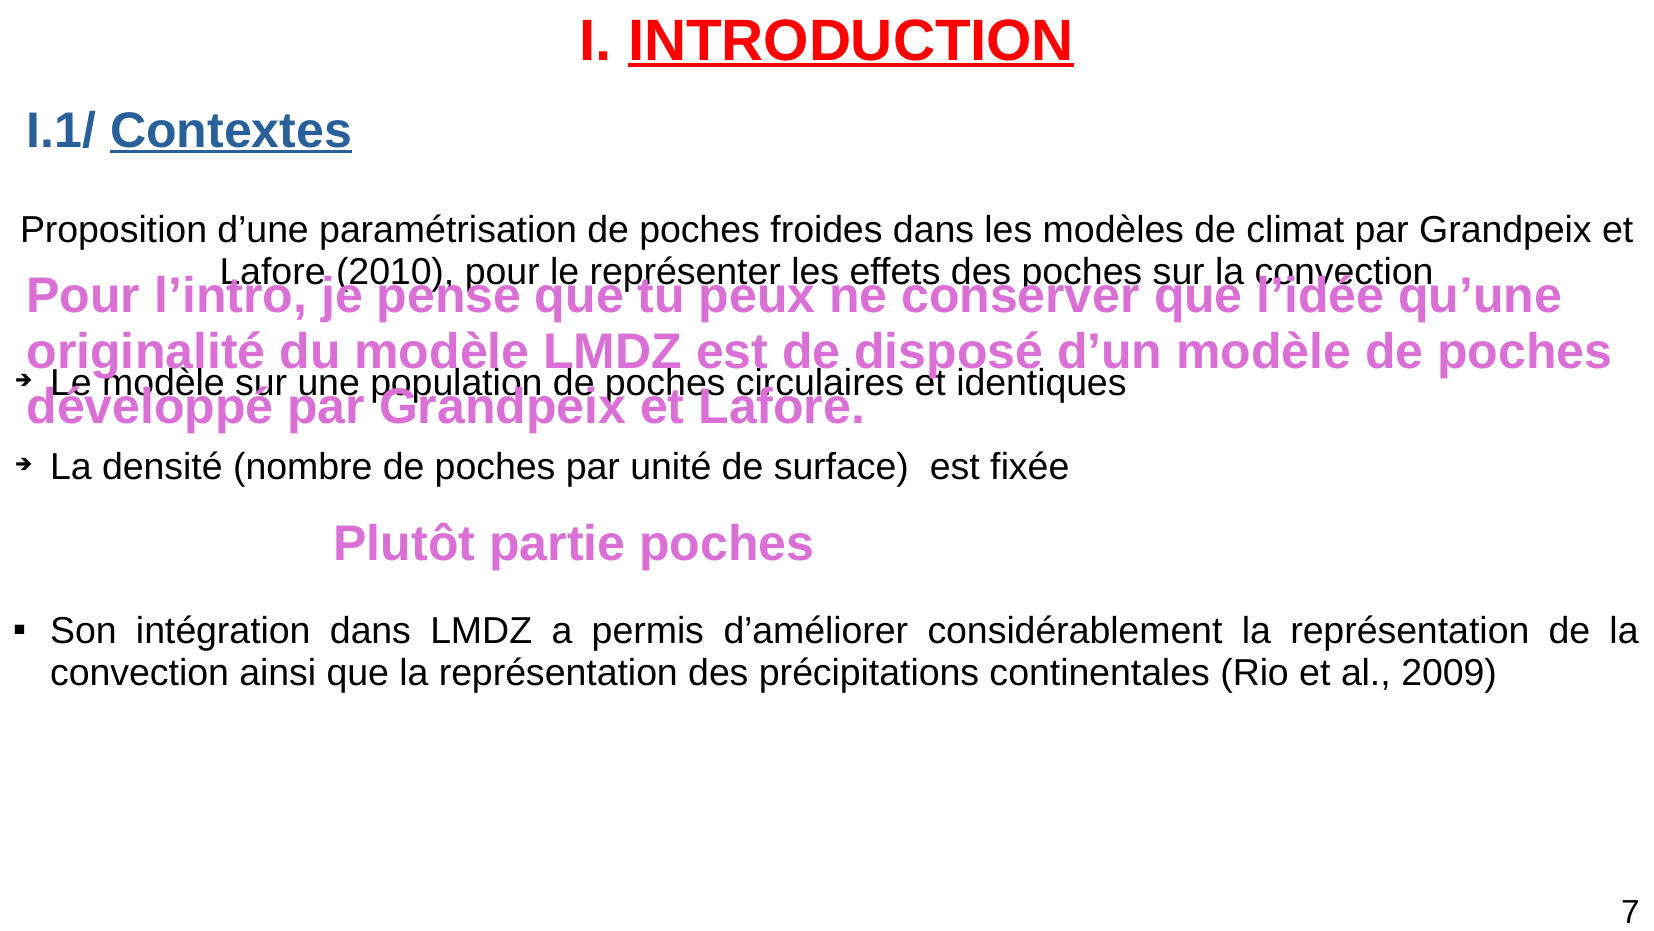

I. INTRODUCTION
I.1/ Contextes
Proposition d’une paramétrisation de poches froides dans les modèles de climat par Grandpeix et Lafore (2010), pour le représenter les effets des poches sur la convection
Pour l’intro, je pense que tu peux ne conserver que l’idée qu’une
originalité du modèle LMDZ est de disposé d’un modèle de poches
développé par Grandpeix et Lafore.
Le modèle sur une population de poches circulaires et identiques
La densité (nombre de poches par unité de surface) est fixée
Plutôt partie poches
Son intégration dans LMDZ a permis d’améliorer considérablement la représentation de la convection ainsi que la représentation des précipitations continentales (Rio et al., 2009)
7